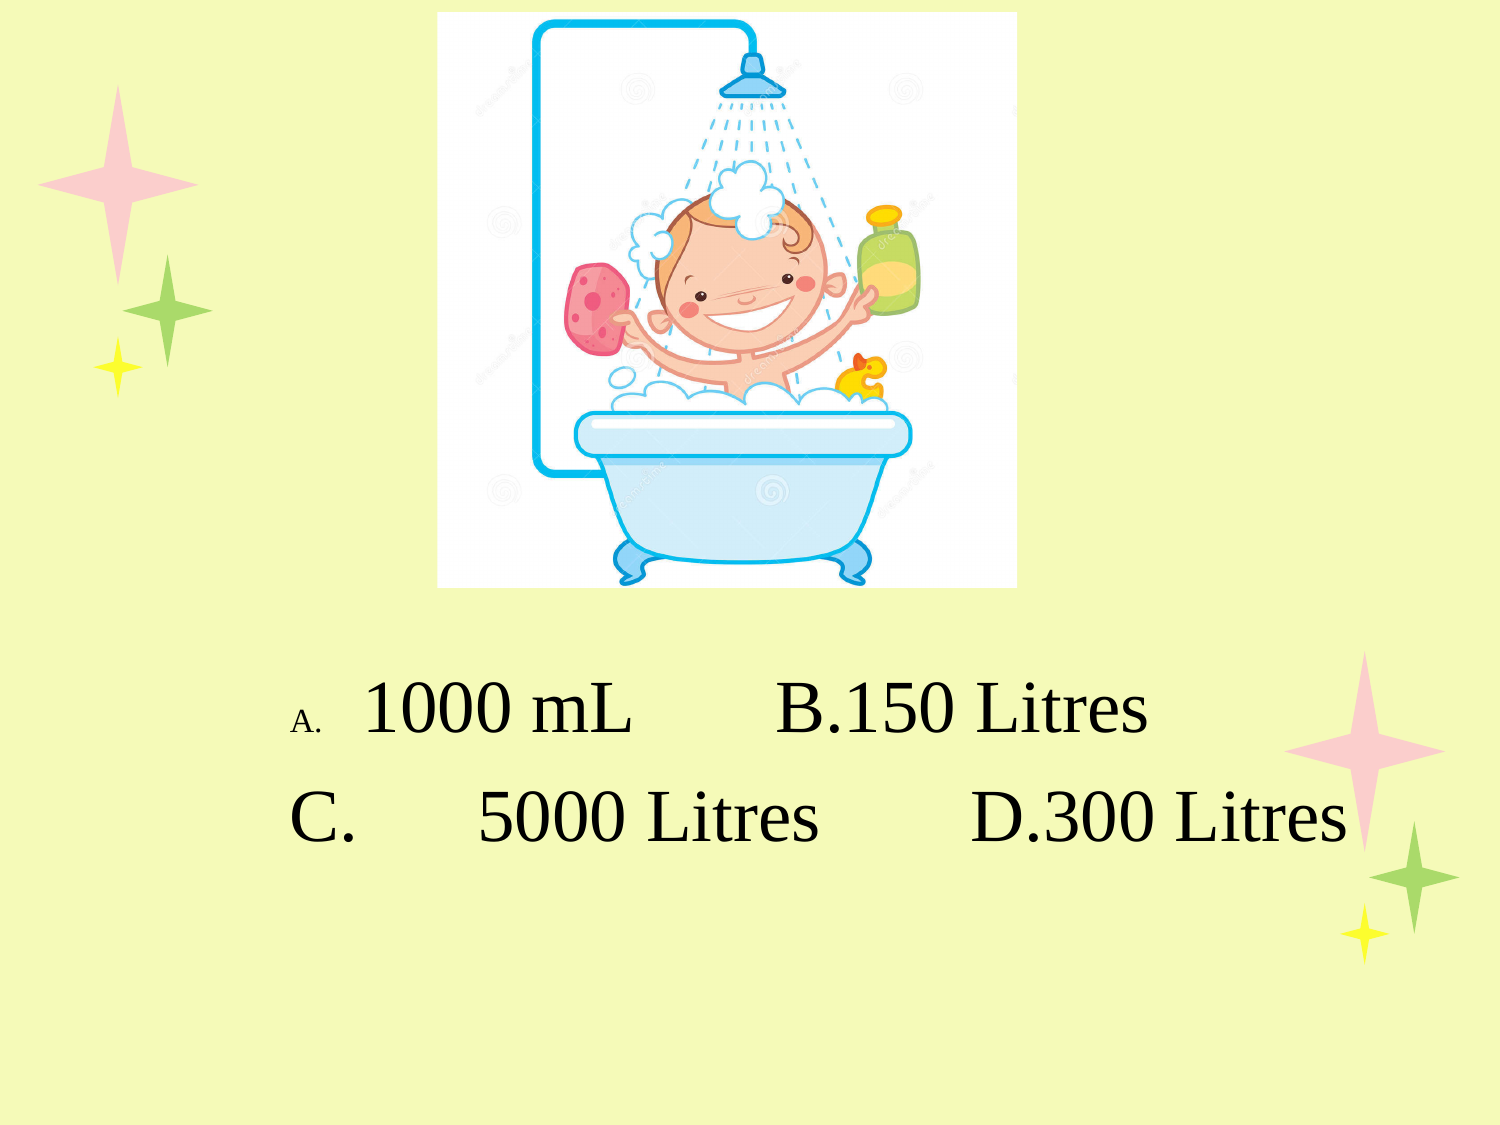

1000 mL 	B.150 Litres
C.	 5000 Litres D.300 Litres